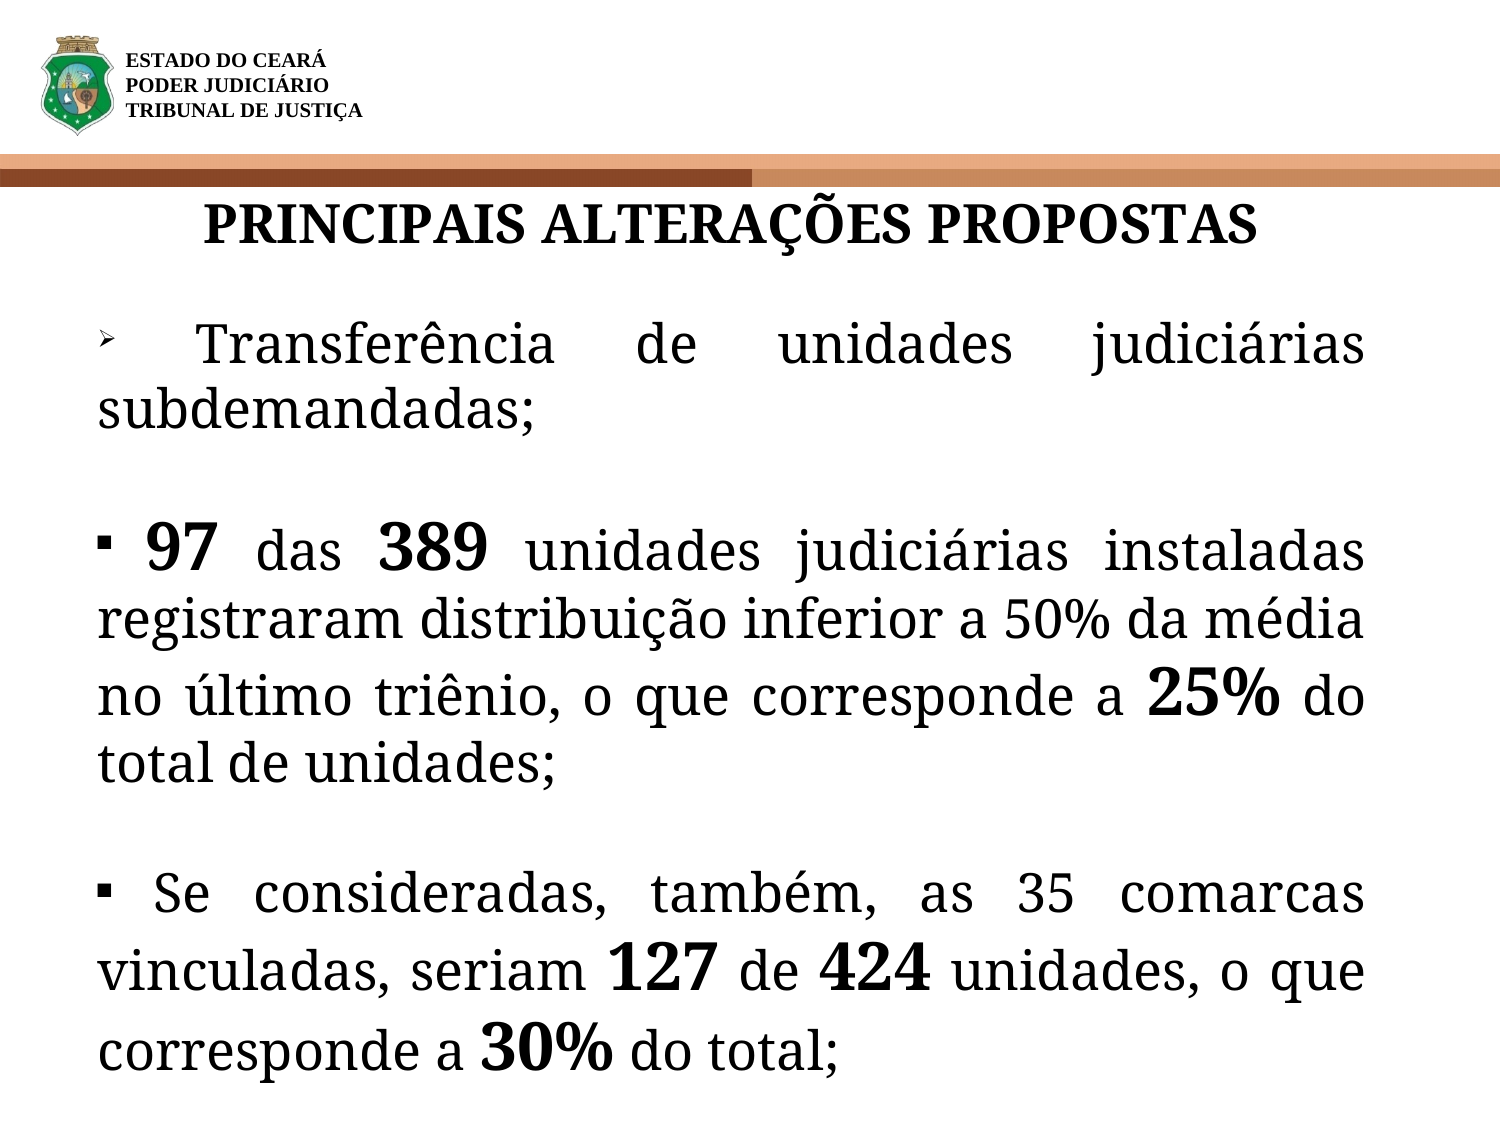

PRINCIPAIS ALTERAÇÕES PROPOSTAS
 Transferência de unidades judiciárias subdemandadas;
 97 das 389 unidades judiciárias instaladas registraram distribuição inferior a 50% da média no último triênio, o que corresponde a 25% do total de unidades;
 Se consideradas, também, as 35 comarcas vinculadas, seriam 127 de 424 unidades, o que corresponde a 30% do total;